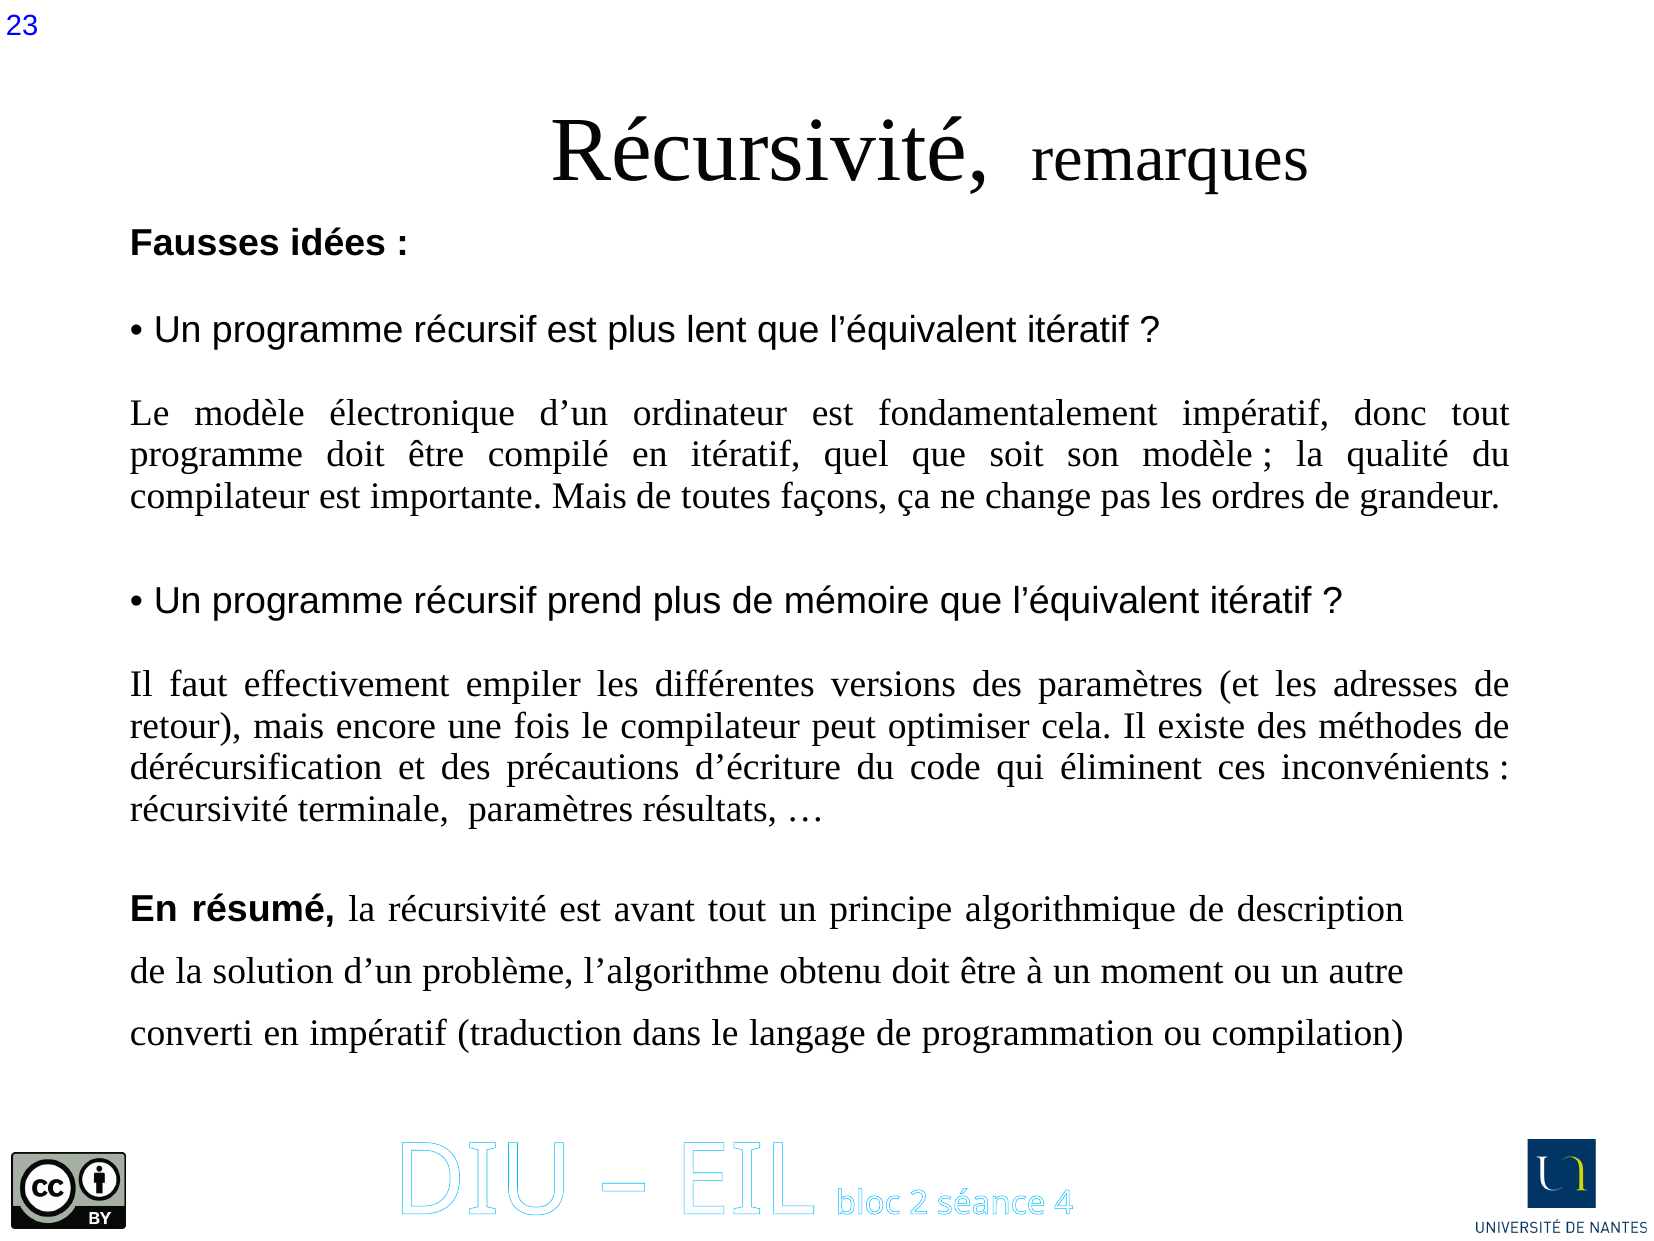

23
# Récursivité, remarques
Fausses idées :
• Un programme récursif est plus lent que l’équivalent itératif ?
Le modèle électronique d’un ordinateur est fondamentalement impératif, donc tout programme doit être compilé en itératif, quel que soit son modèle ; la qualité du compilateur est importante. Mais de toutes façons, ça ne change pas les ordres de grandeur.
• Un programme récursif prend plus de mémoire que l’équivalent itératif ?
Il faut effectivement empiler les différentes versions des paramètres (et les adresses de retour), mais encore une fois le compilateur peut optimiser cela. Il existe des méthodes de dérécursification et des précautions d’écriture du code qui éliminent ces inconvénients : récursivité terminale, paramètres résultats, …
En résumé, la récursivité est avant tout un principe algorithmique de description de la solution d’un problème, l’algorithme obtenu doit être à un moment ou un autre converti en impératif (traduction dans le langage de programmation ou compilation)